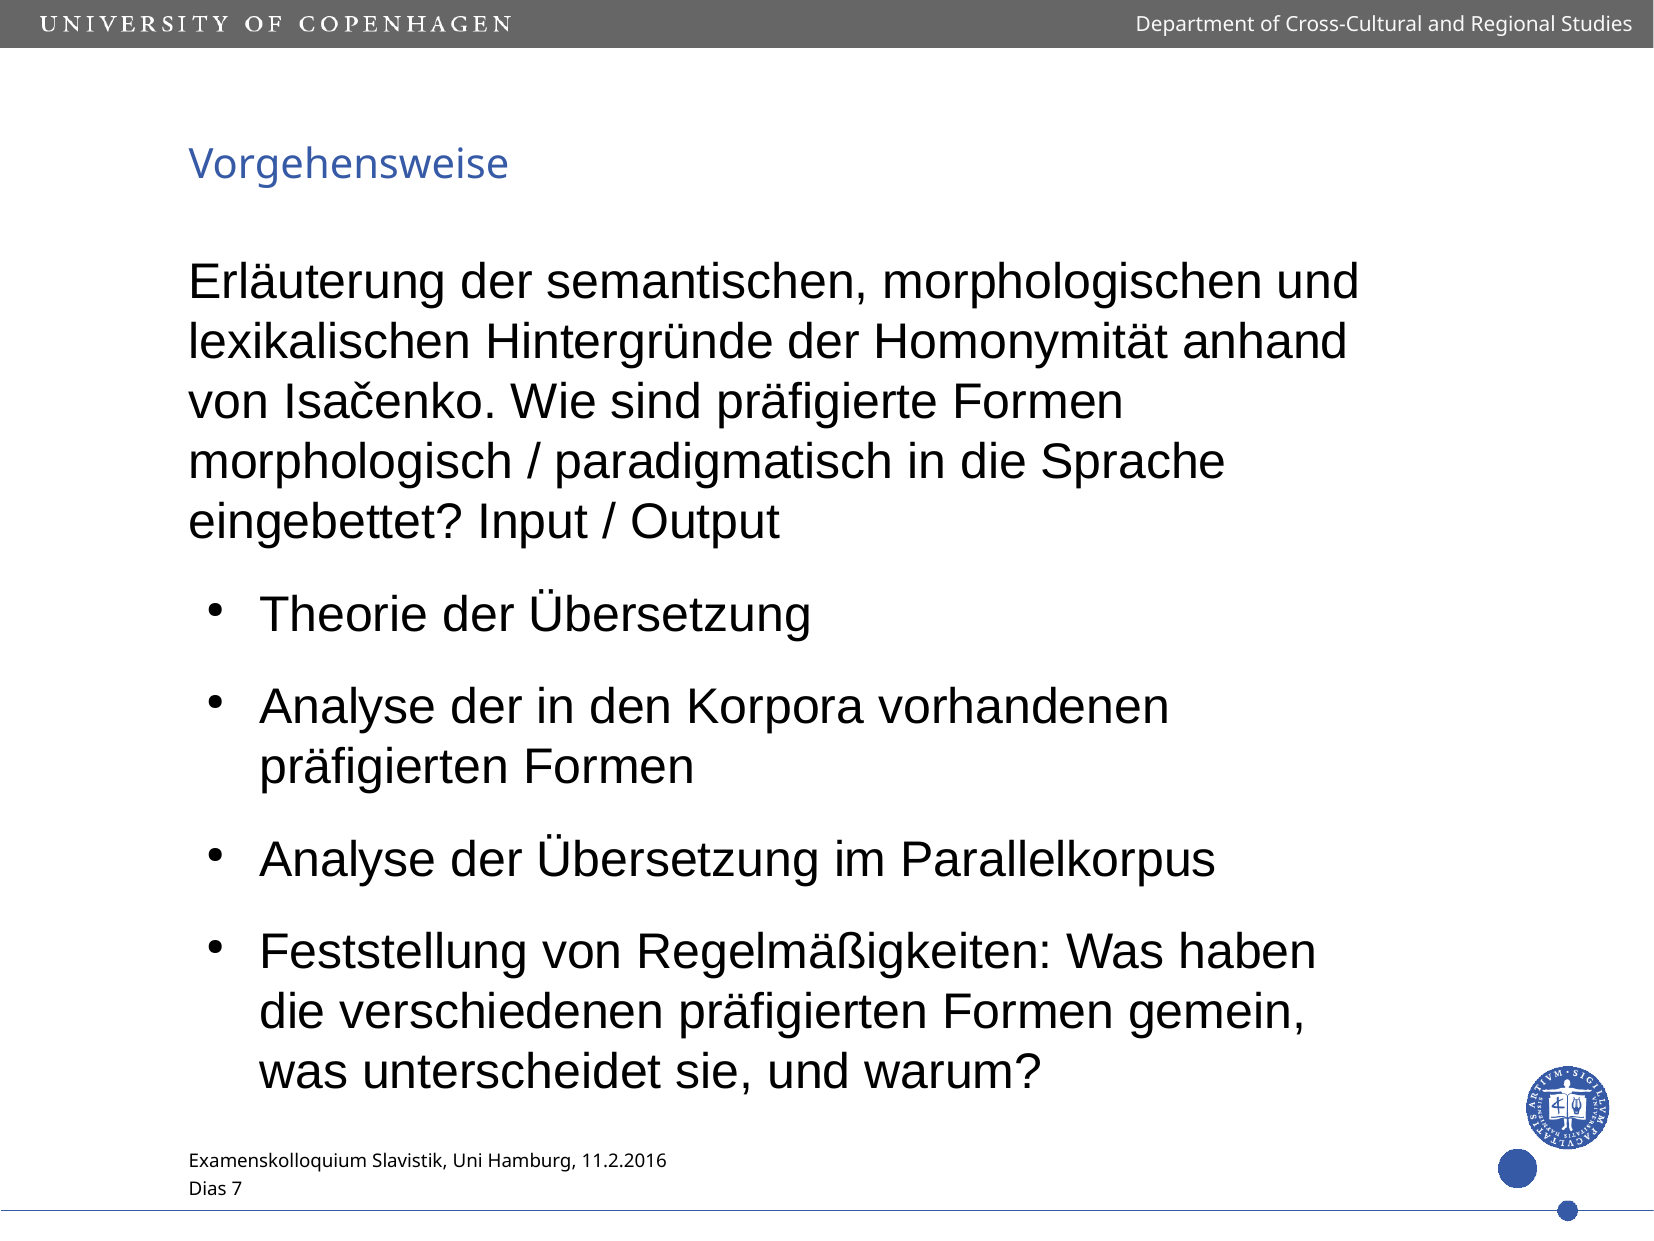

Department of Cross-Cultural and Regional Studies
# Vorgehensweise
Erläuterung der semantischen, morphologischen und lexikalischen Hintergründe der Homonymität anhand von Isačenko. Wie sind präfigierte Formen morphologisch / paradigmatisch in die Sprache eingebettet? Input / Output
Theorie der Übersetzung
Analyse der in den Korpora vorhandenen präfigierten Formen
Analyse der Übersetzung im Parallelkorpus
Feststellung von Regelmäßigkeiten: Was haben die verschiedenen präfigierten Formen gemein, was unterscheidet sie, und warum?
Examenskolloquium Slavistik, Uni Hamburg, 11.2.2016
Dias